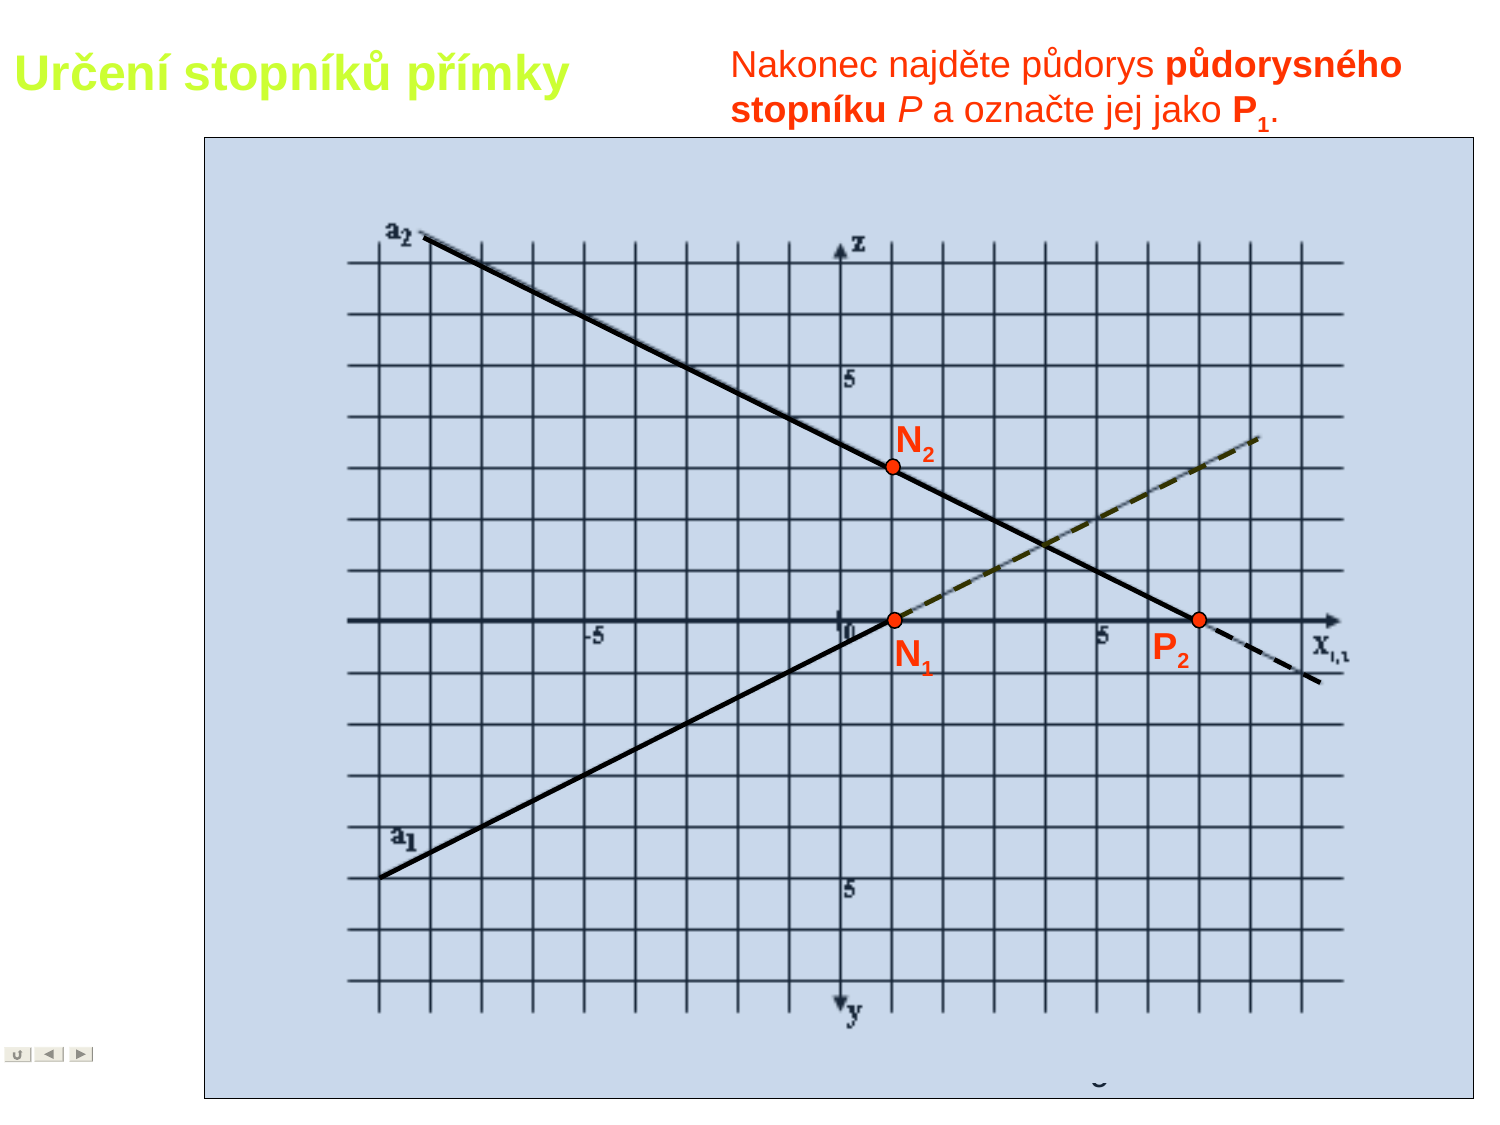

Určení stopníků přímky
Nakonec najděte půdorys půdorysného stopníku P a označte jej jako P1.
N2
P2
N1
9
Dostupné z Metodického portálu www.rvp.cz, ISSN: 1802-4785, financovaného z ESF a státního rozpočtu ČR. Provozováno Výzkumným ústavem pedagogickým v Praze.